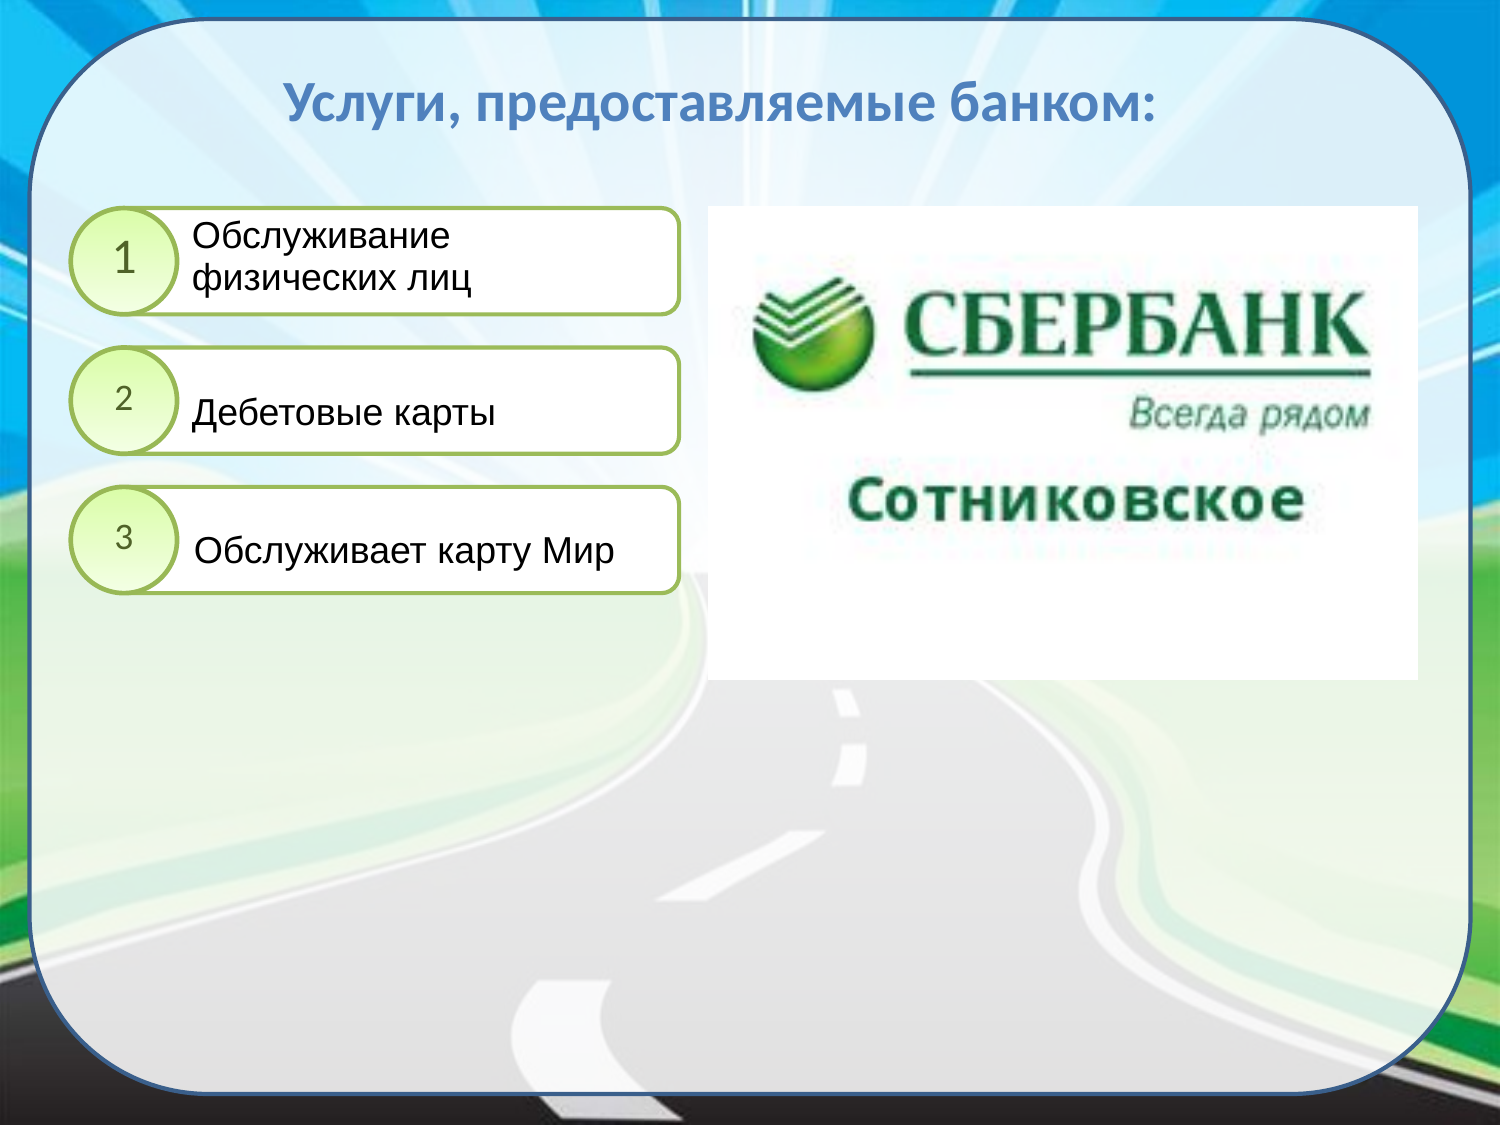

Услуги, предоставляемые банком:
Обслуживание физических лиц
1
2
Дебетовые карты
3
Обслуживает карту Мир